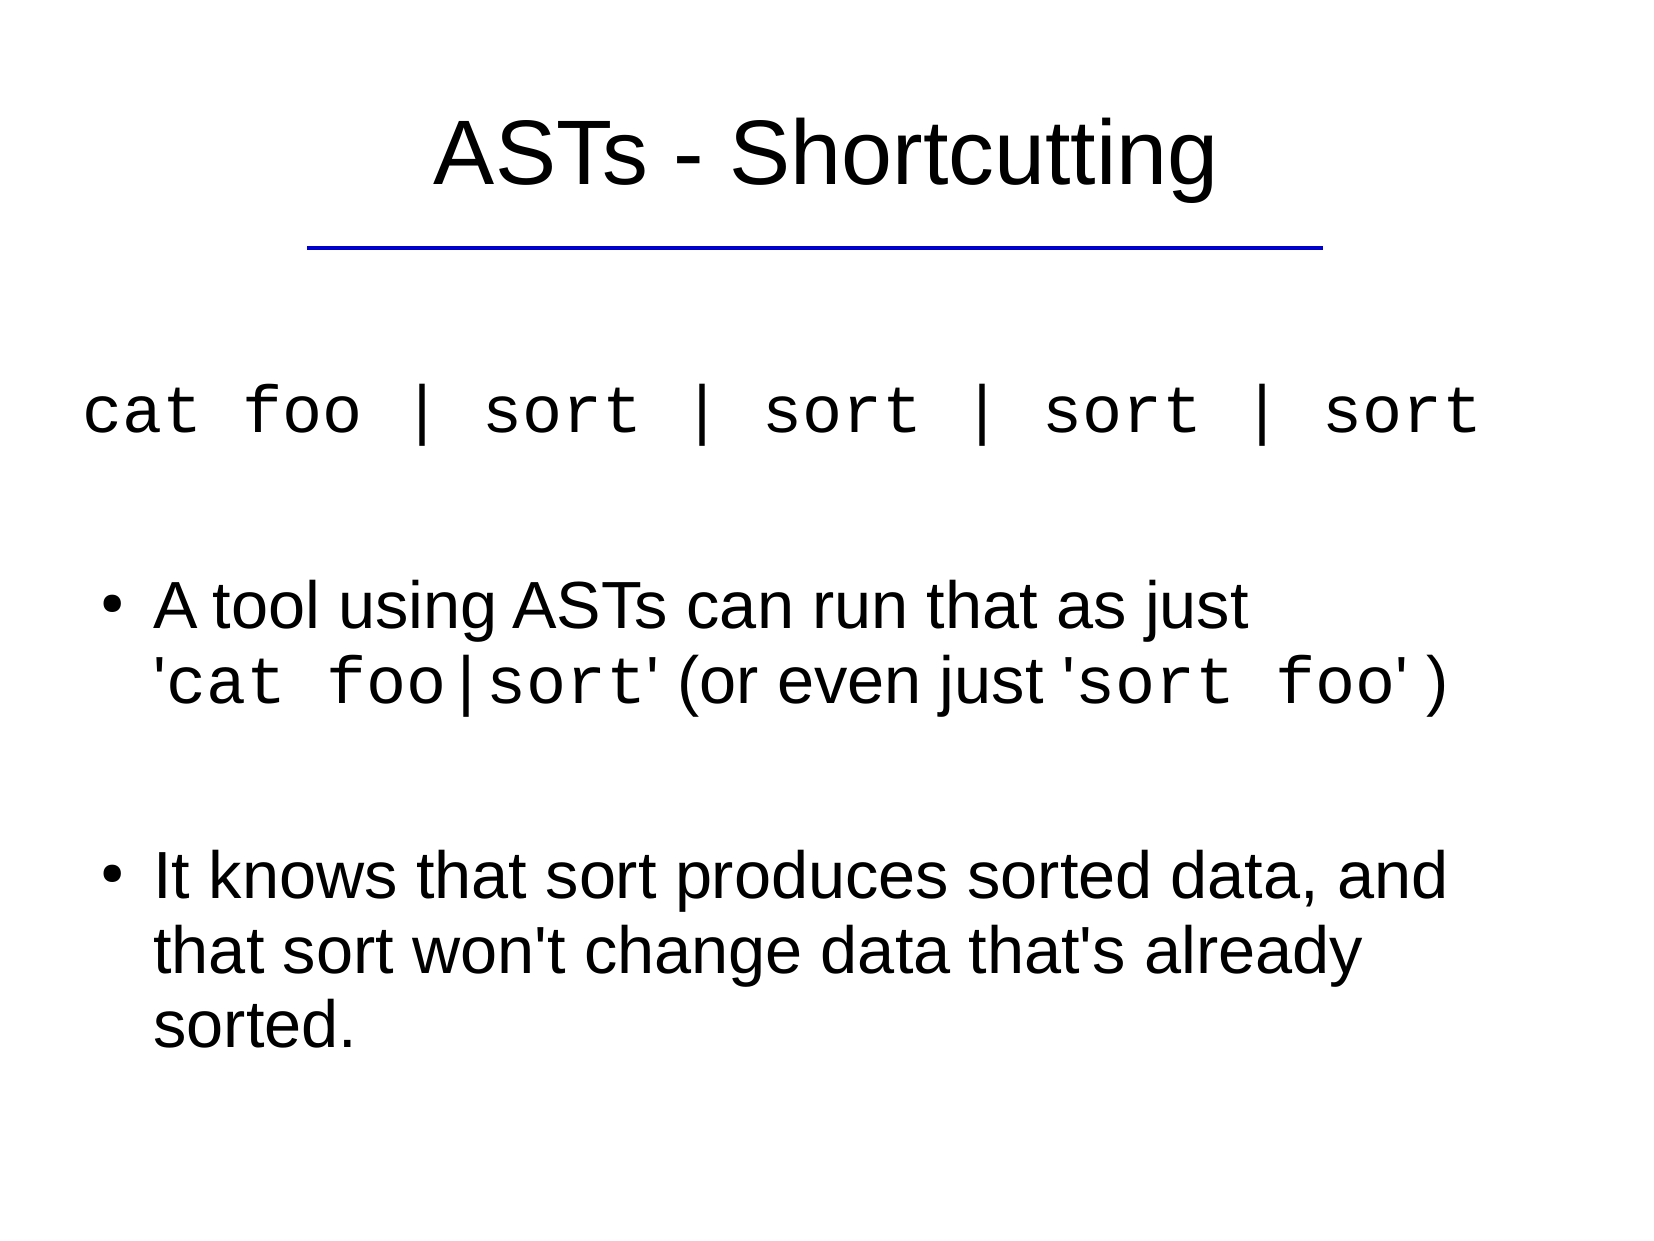

# ASTs - Shortcutting
cat foo | sort | sort | sort | sort
A tool using ASTs can run that as just
'cat foo|sort' (or even just 'sort foo' )
It knows that sort produces sorted data, and that sort won't change data that's already sorted.